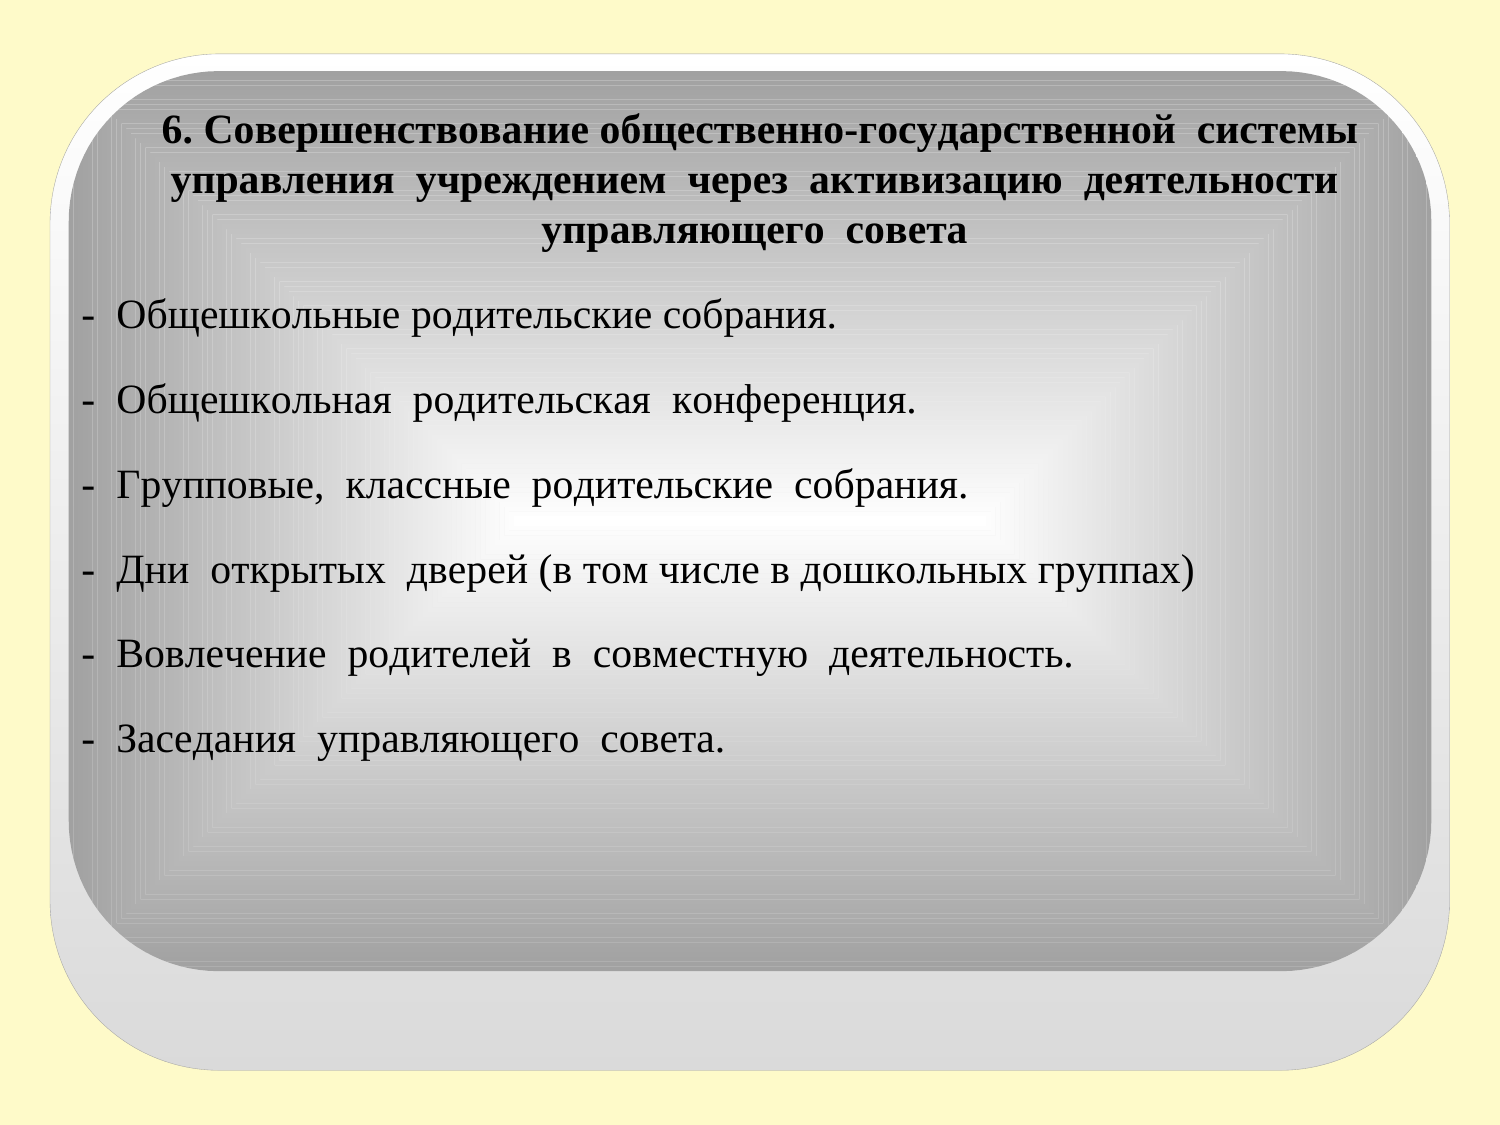

6. Совершенствование общественно-государственной системы управления учреждением через активизацию деятельности управляющего совета
 - Общешкольные родительские собрания.
 - Общешкольная родительская конференция.
 - Групповые, классные родительские собрания.
 - Дни открытых дверей (в том числе в дошкольных группах)
 - Вовлечение родителей в совместную деятельность.
 - Заседания управляющего совета.